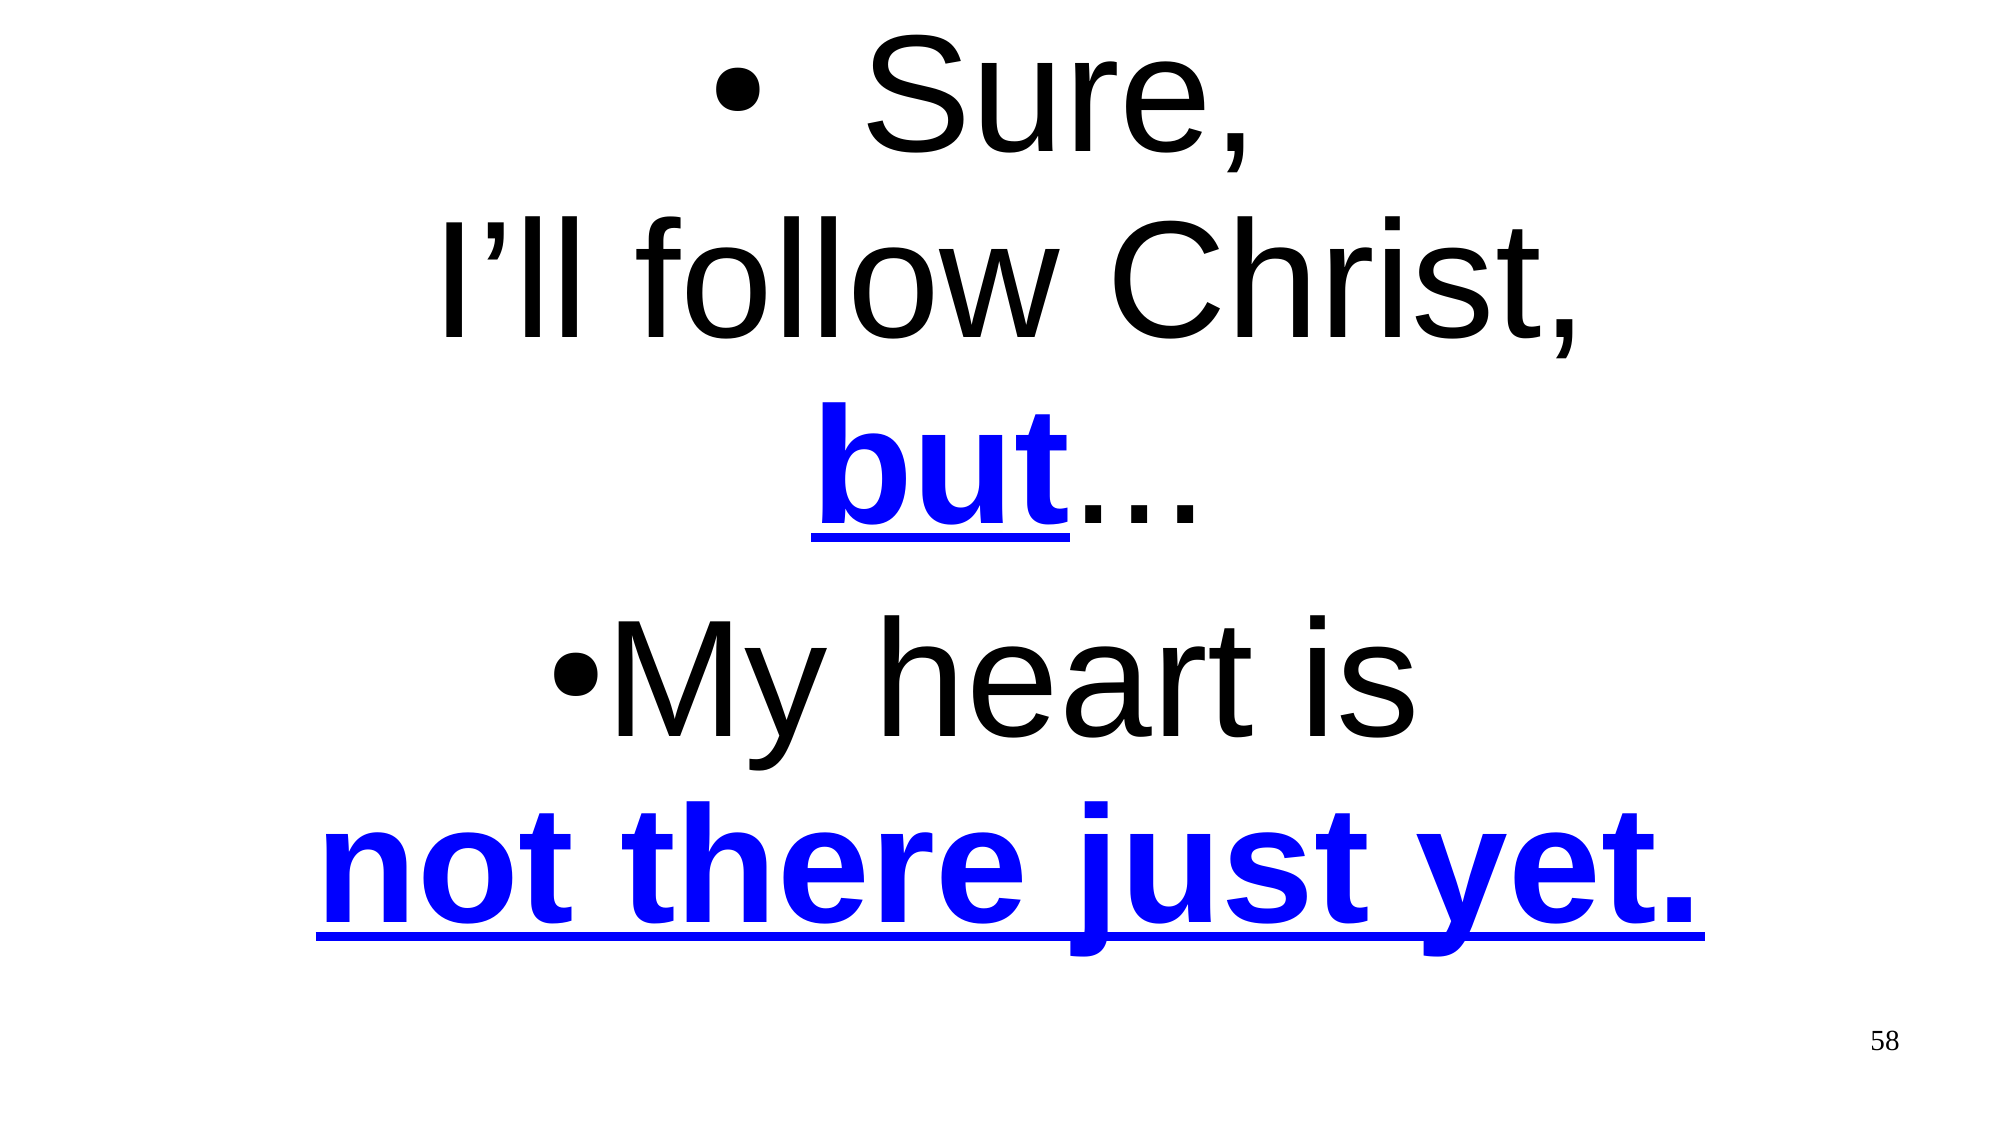

# Sure, I’ll follow Christ, but...
My heart is
not there just yet.
58